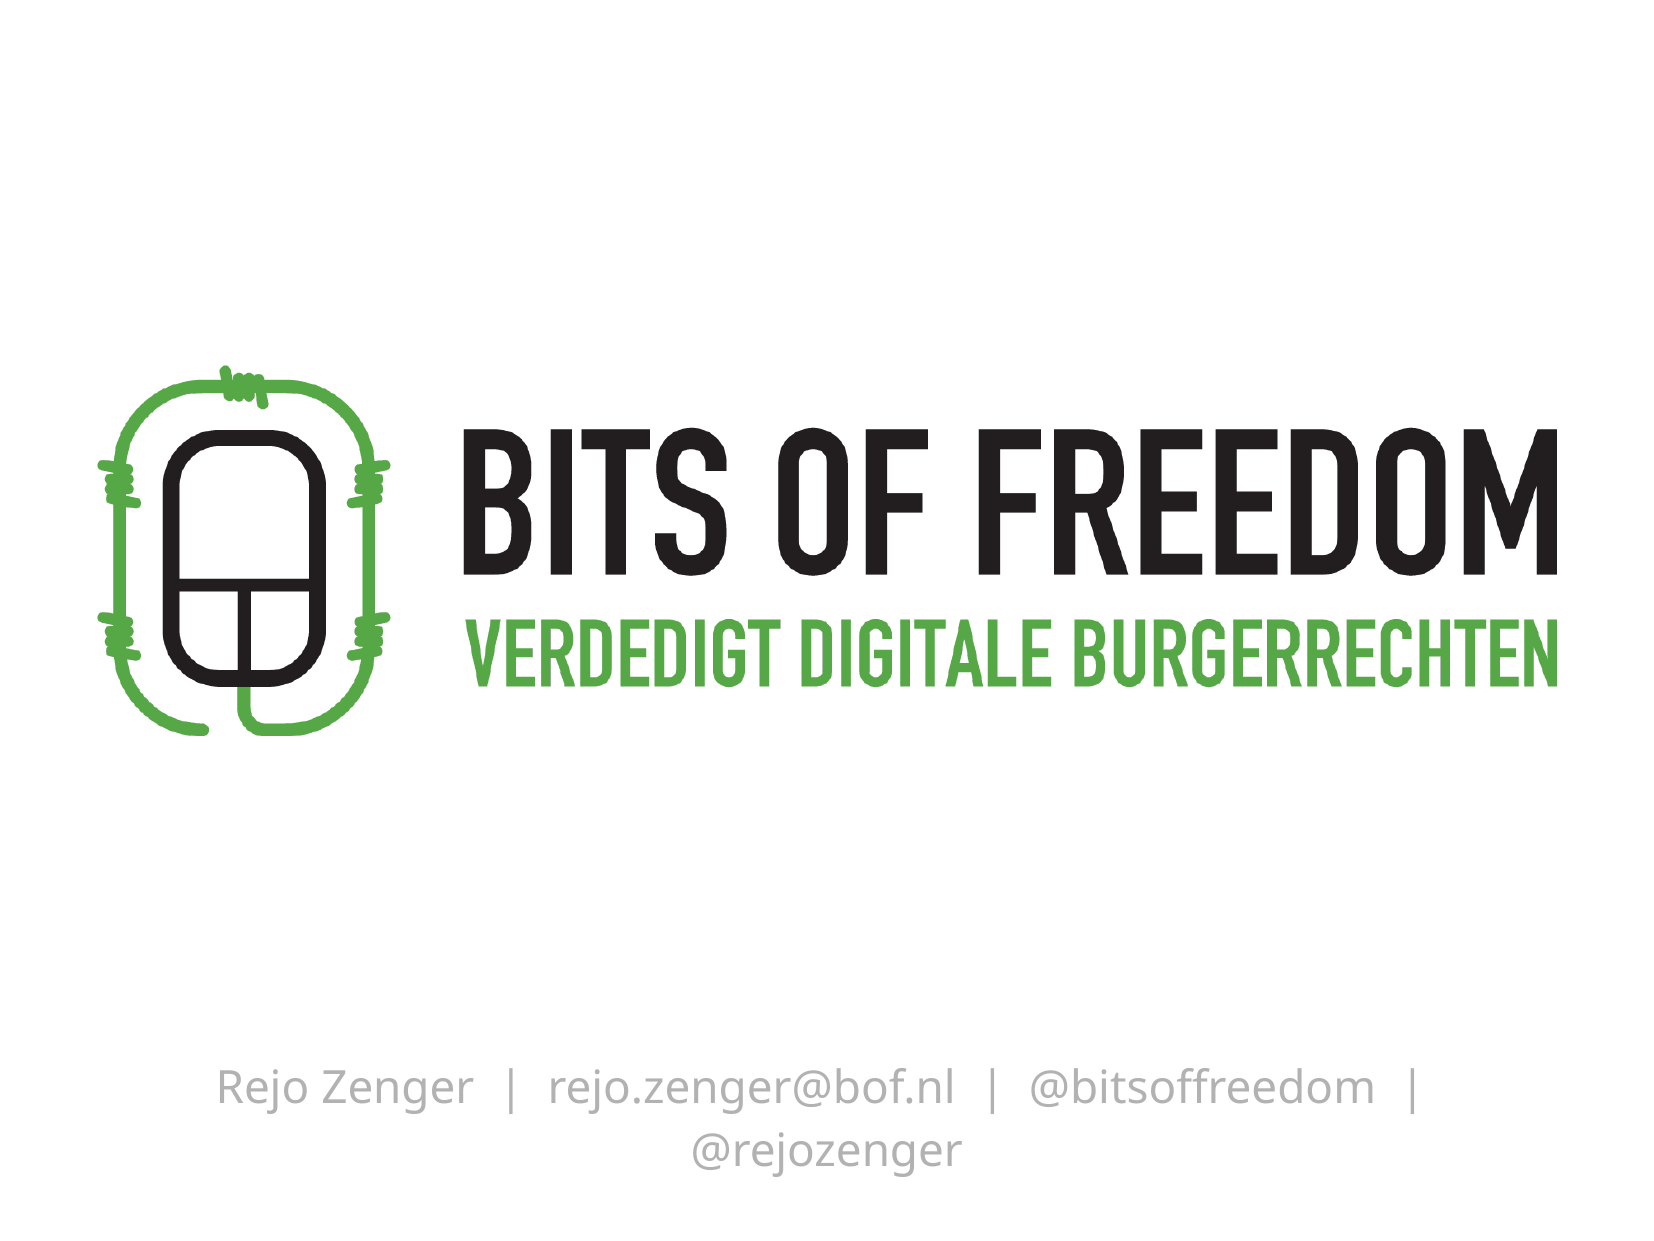

Rejo Zenger | rejo.zenger@bof.nl | @bitsoffreedom | @rejozenger